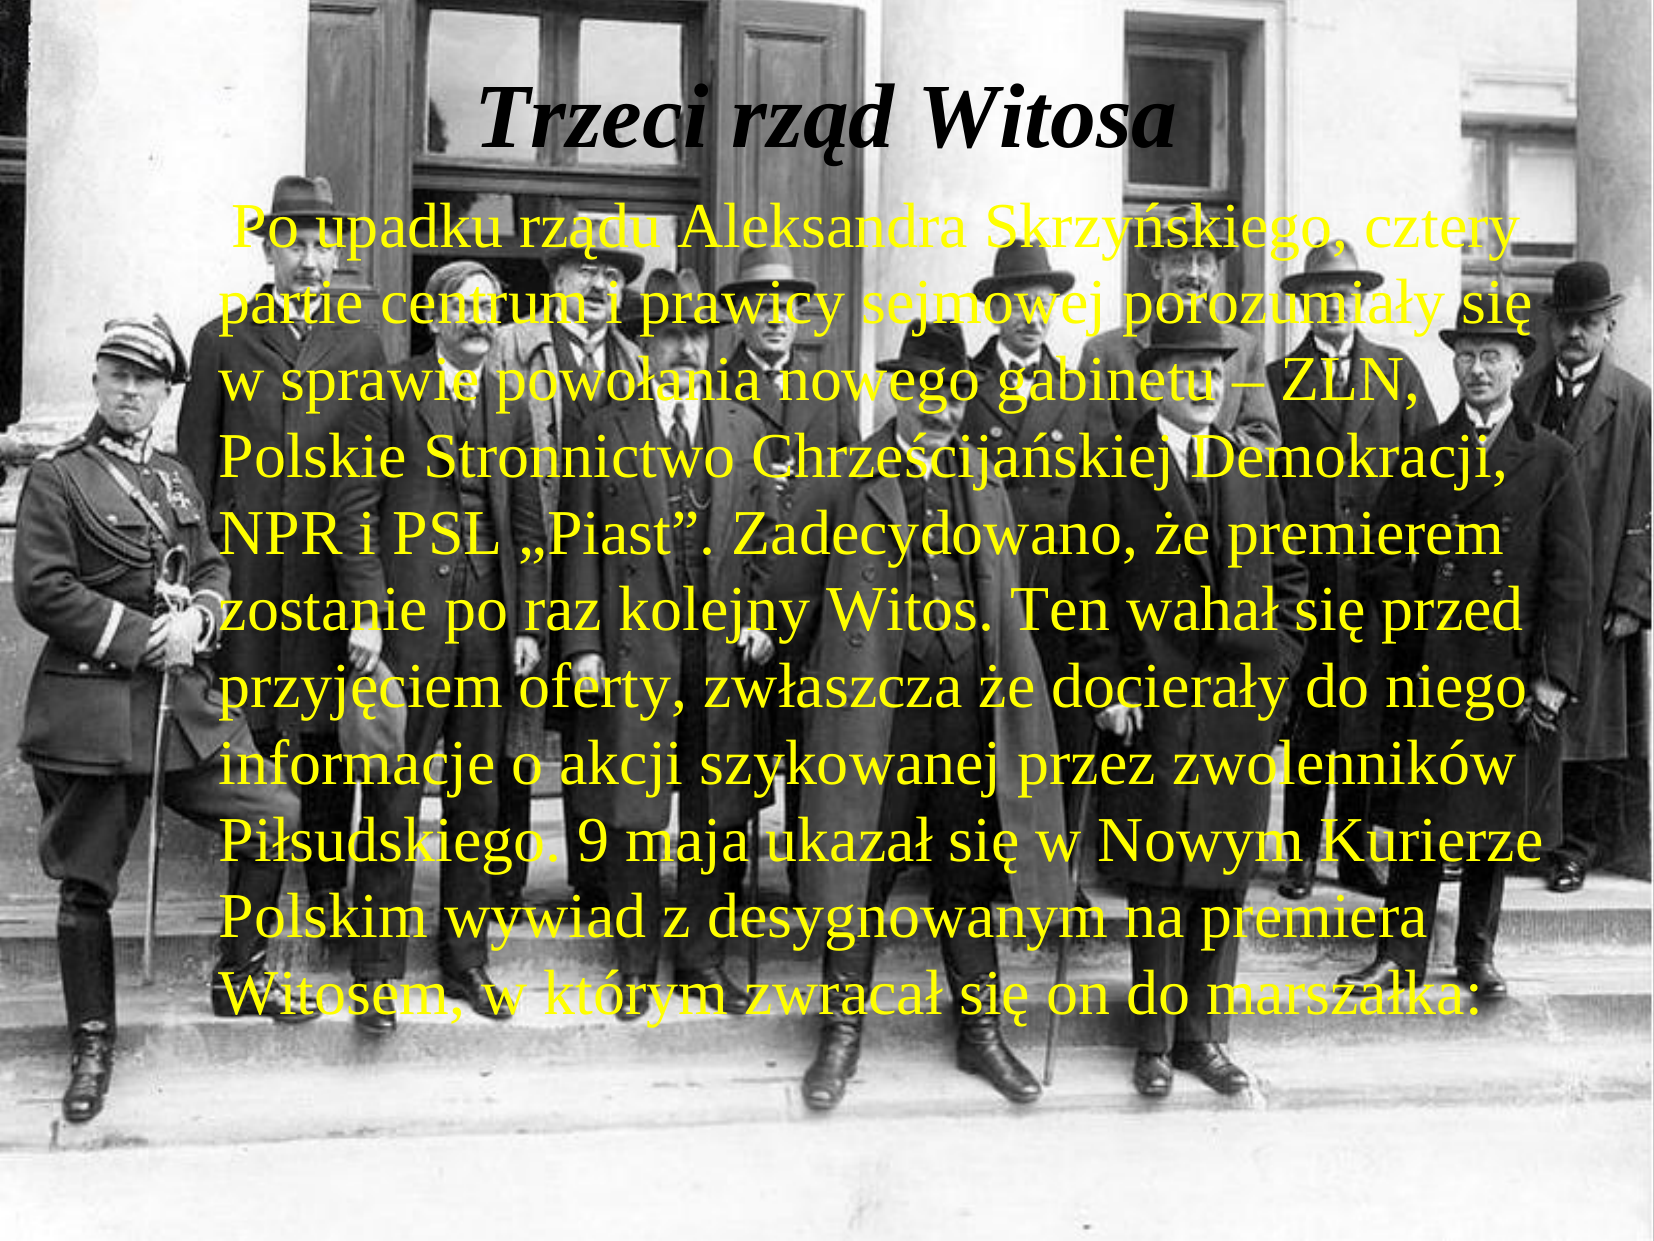

# Trzeci rząd Witosa
 Po upadku rządu Aleksandra Skrzyńskiego, cztery partie centrum i prawicy sejmowej porozumiały się w sprawie powołania nowego gabinetu – ZLN, Polskie Stronnictwo Chrześcijańskiej Demokracji, NPR i PSL „Piast”. Zadecydowano, że premierem zostanie po raz kolejny Witos. Ten wahał się przed przyjęciem oferty, zwłaszcza że docierały do niego informacje o akcji szykowanej przez zwolenników Piłsudskiego. 9 maja ukazał się w Nowym Kurierze Polskim wywiad z desygnowanym na premiera Witosem, w którym zwracał się on do marszałka: